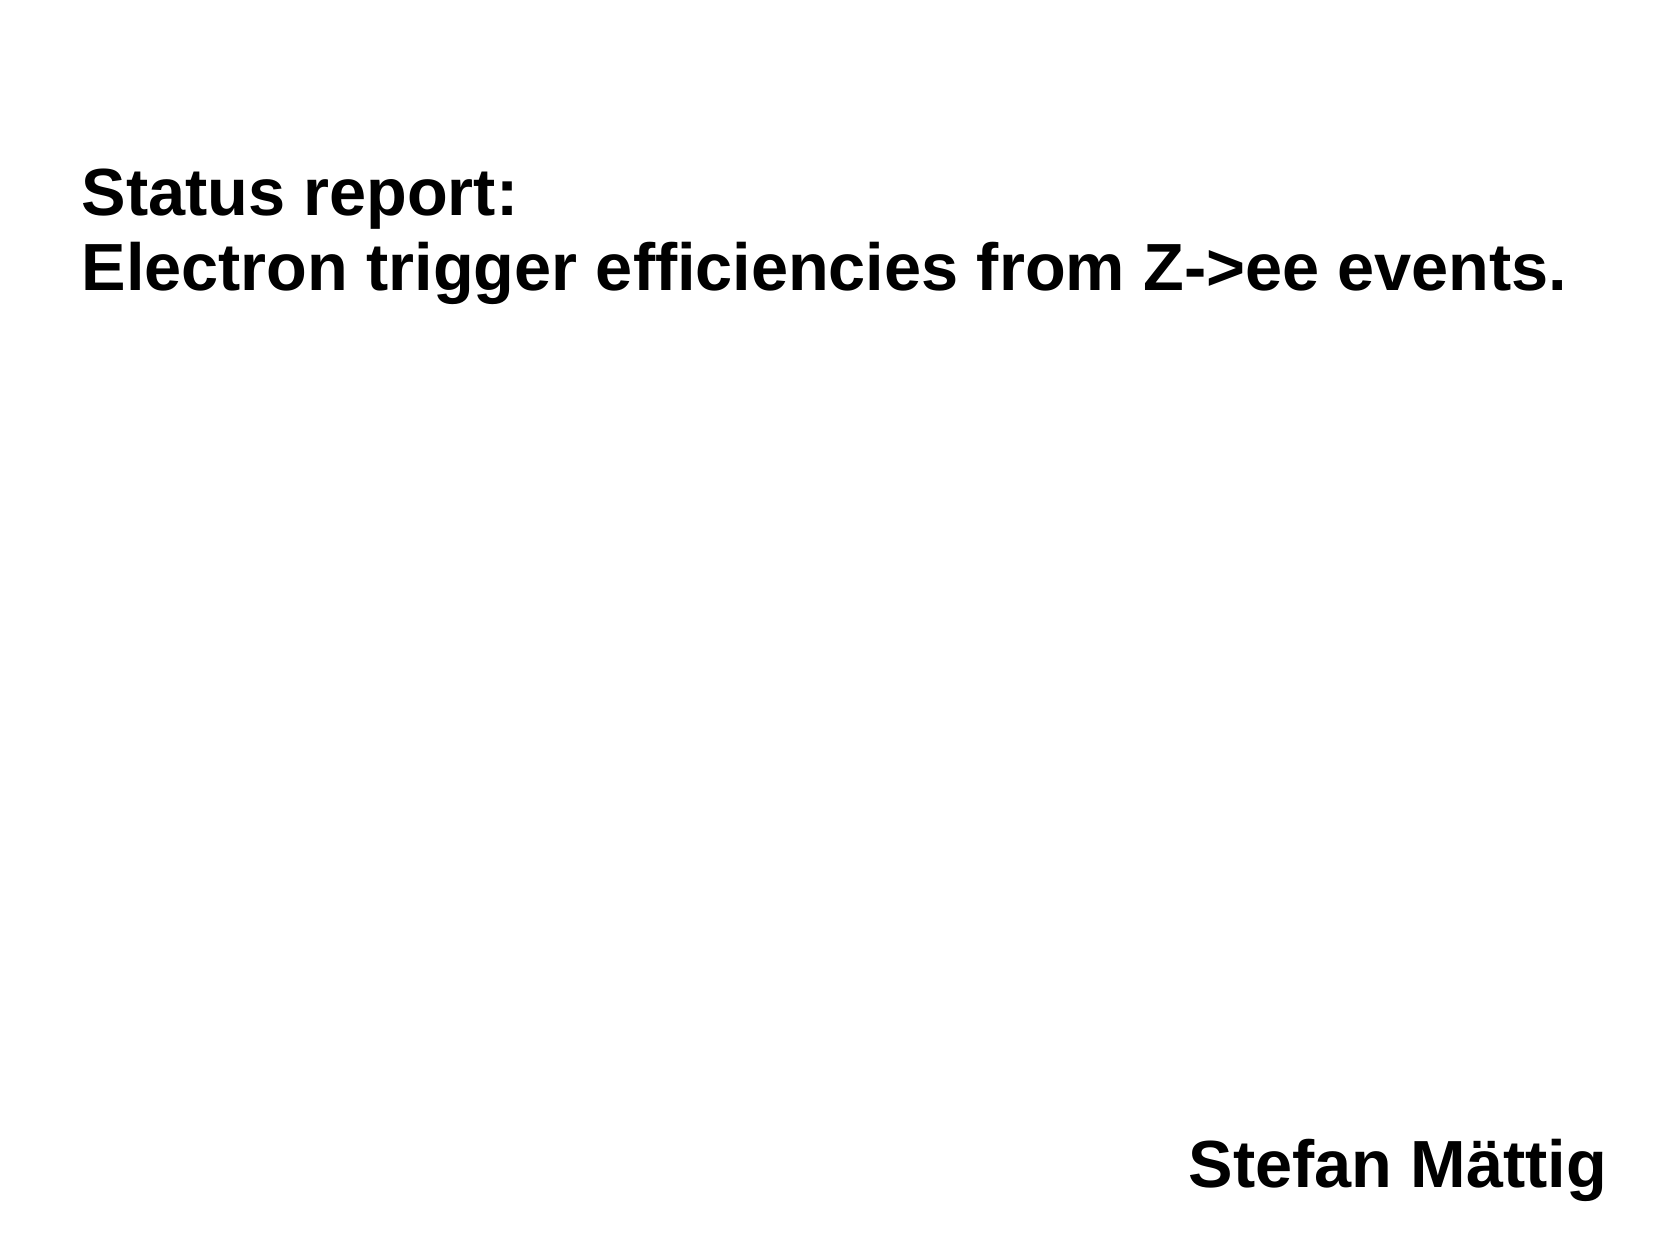

Status report:
Electron trigger efficiencies from Z->ee events.
															Stefan Mättig